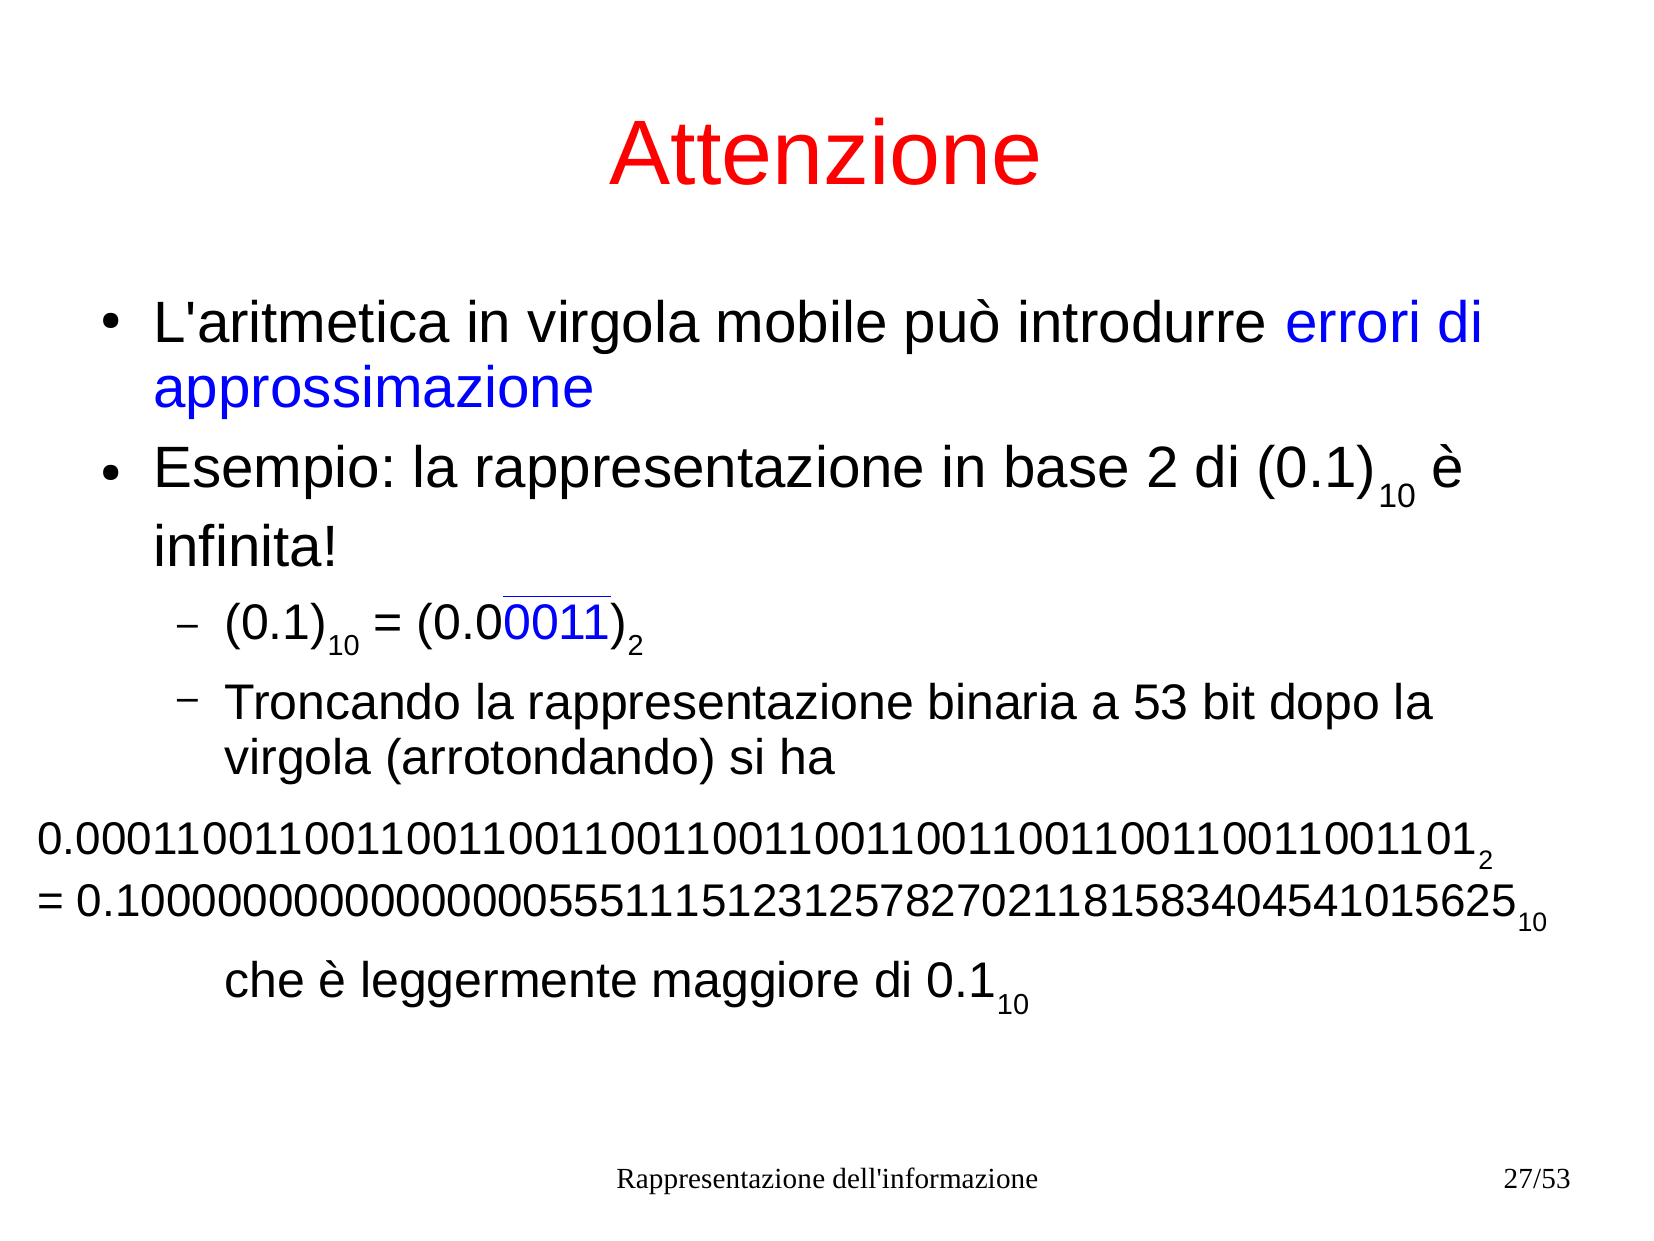

# Attenzione
L'aritmetica in virgola mobile può introdurre errori di approssimazione
Esempio: la rappresentazione in base 2 di (0.1)10 è infinita!
(0.1)10 = (0.00011)2
Troncando la rappresentazione binaria a 53 bit dopo la virgola (arrotondando) si ha
che è leggermente maggiore di 0.110
0.00011001100110011001100110011001100110011001100110011012
= 0.100000000000000005551115123125782702118158340454101562510
Rappresentazione dell'informazione
27